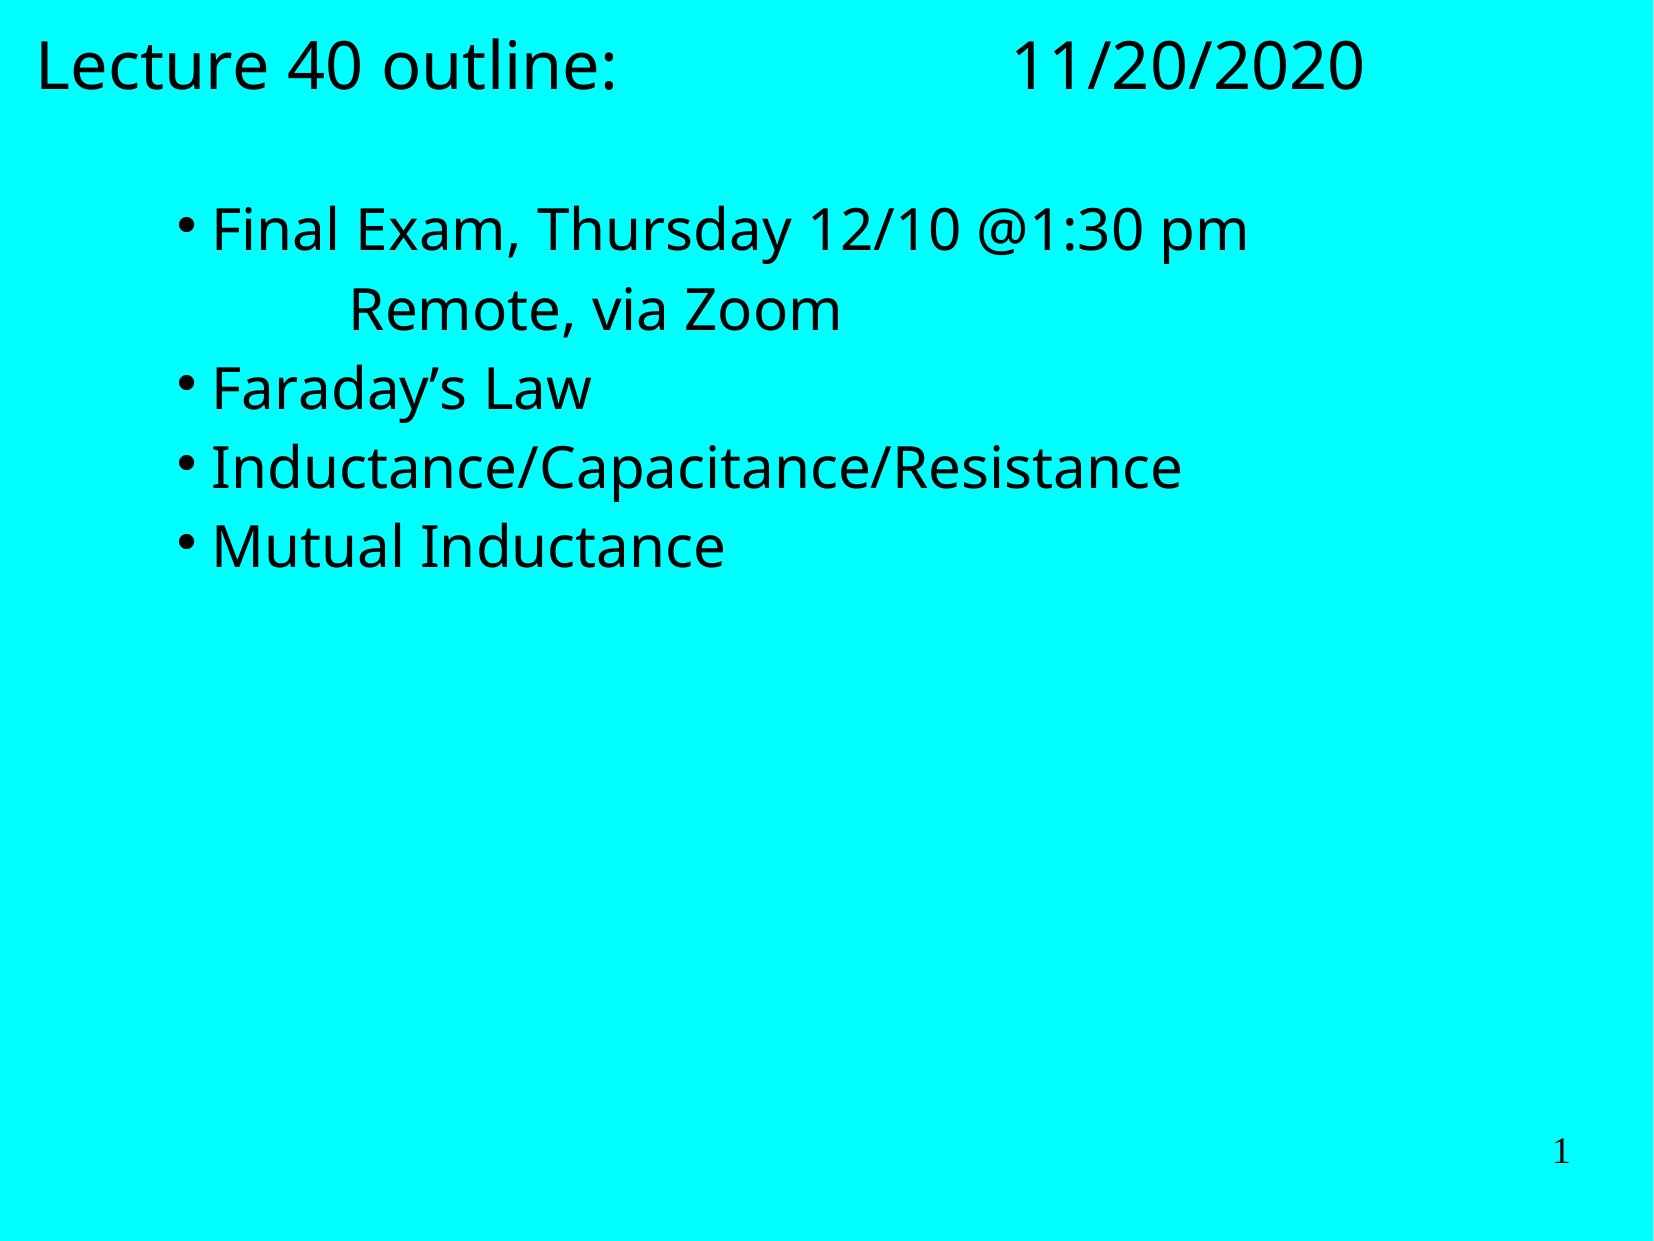

Lecture 40 outline:						11/20/2020
Final Exam, Thursday 12/10 @1:30 pm
 Remote, via Zoom
Faraday’s Law
Inductance/Capacitance/Resistance
Mutual Inductance
1